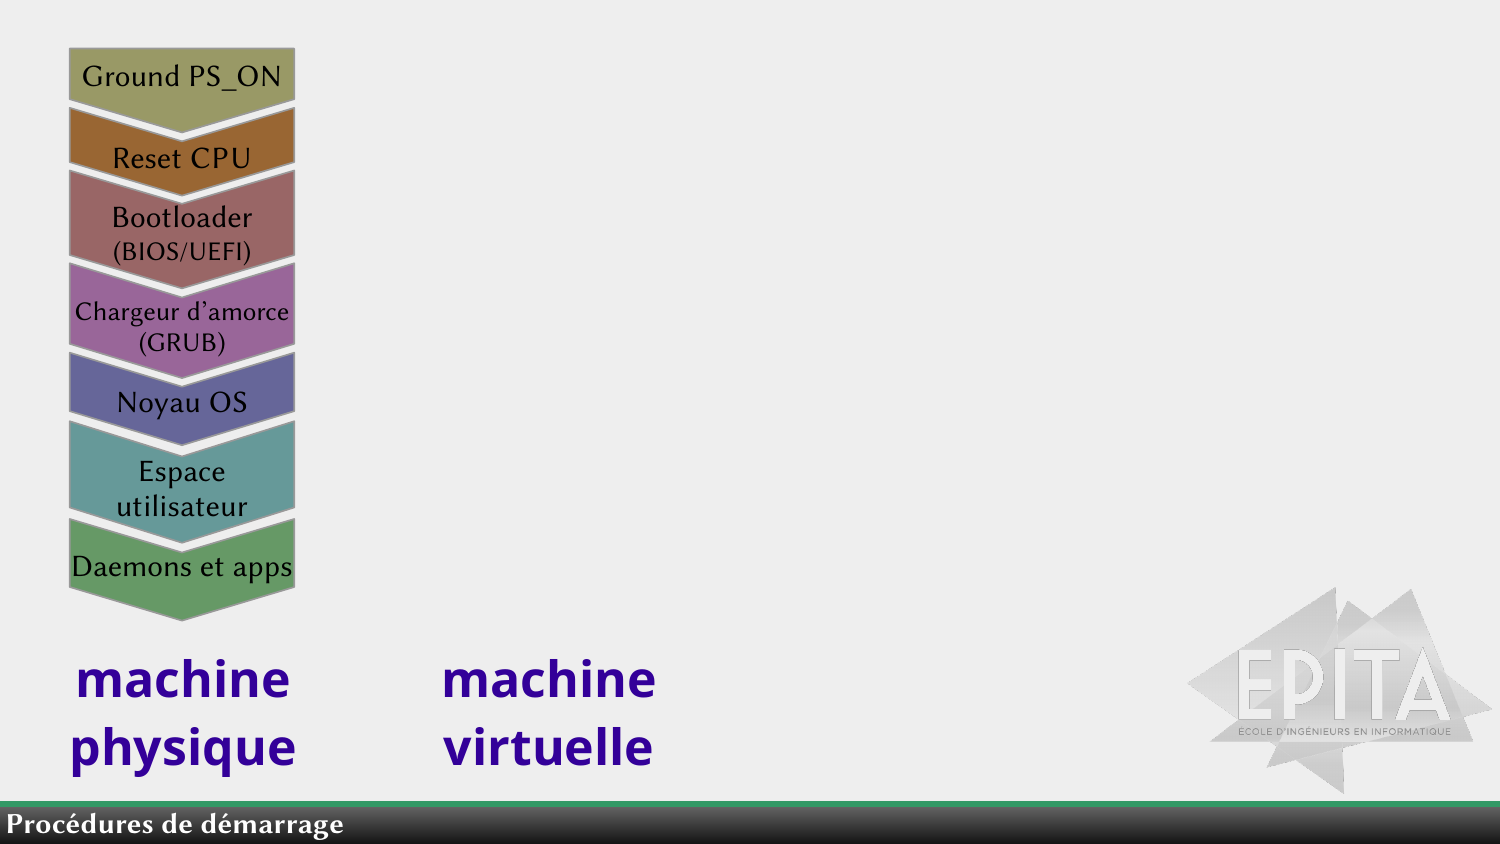

Ground PS_ON
Reset CPU
Bootloader
(BIOS/UEFI)
Chargeur d’amorce
(GRUB)
Noyau OS
Espace utilisateur
Daemons et apps
machine physique
machine virtuelle
# Procédures de démarrage